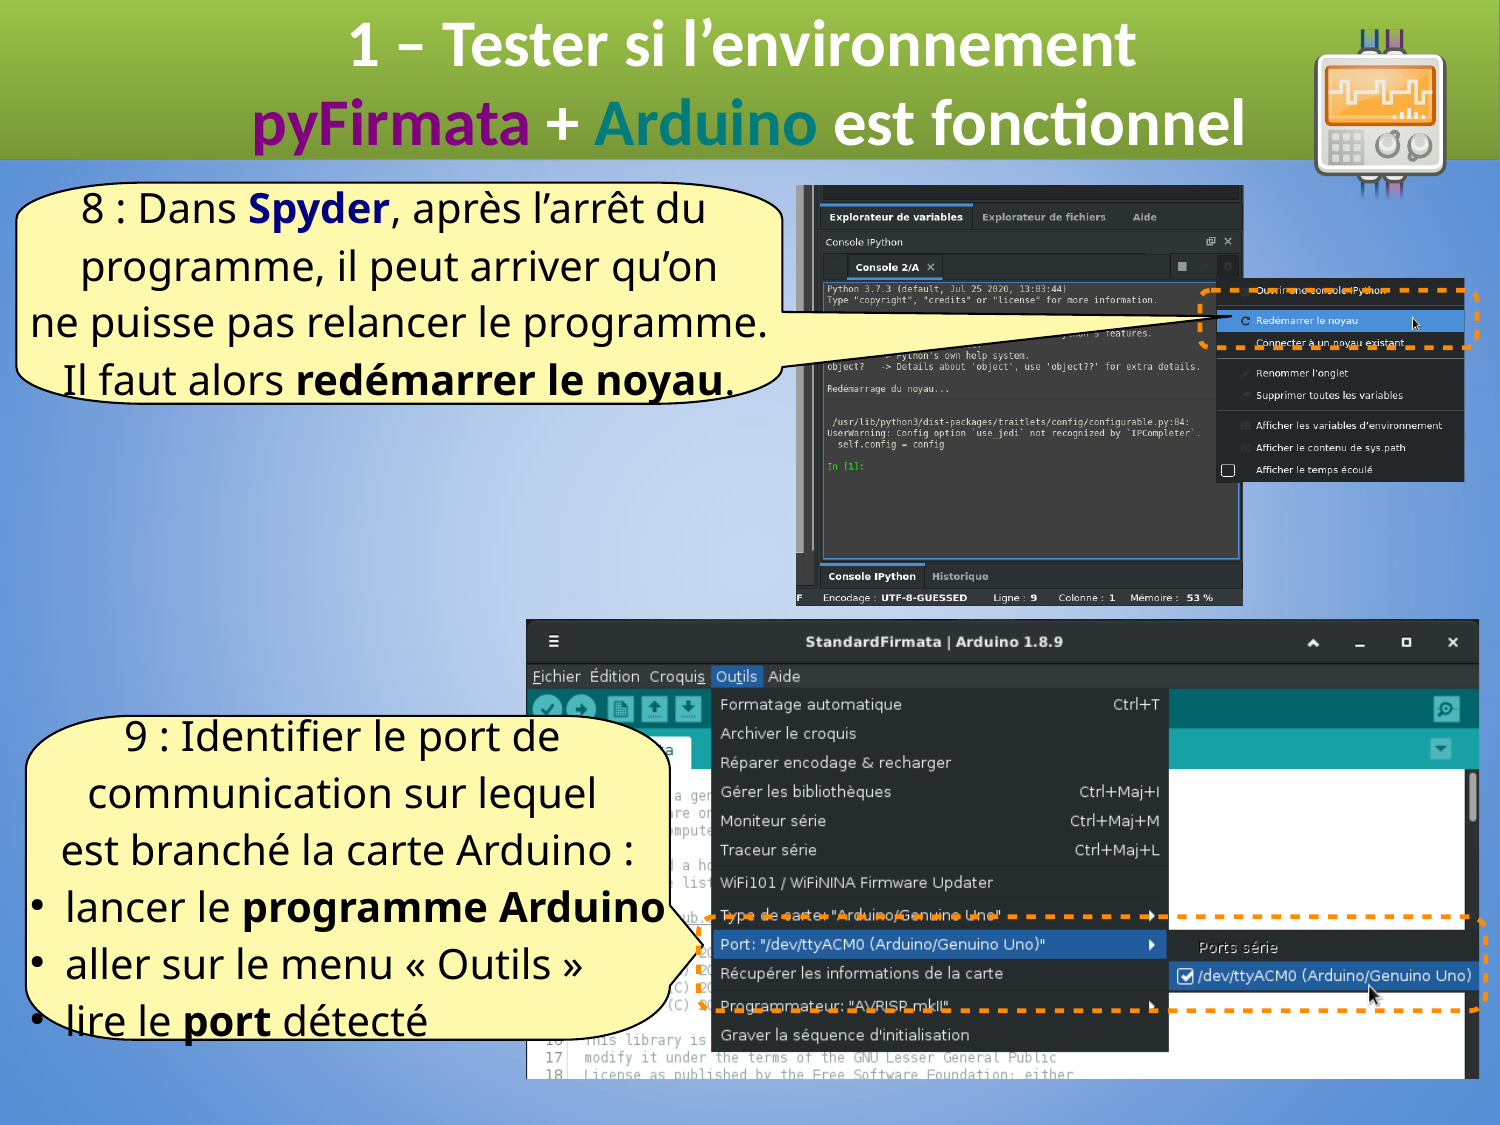

1 – Tester si l’environnement
pyFirmata + Arduino est fonctionnel
8 : Dans Spyder, après l’arrêt du
programme, il peut arriver qu’on
ne puisse pas relancer le programme.
Il faut alors redémarrer le noyau.
9 : Identifier le port de
communication sur lequel
est branché la carte Arduino :
lancer le programme Arduino
aller sur le menu « Outils »
lire le port détecté